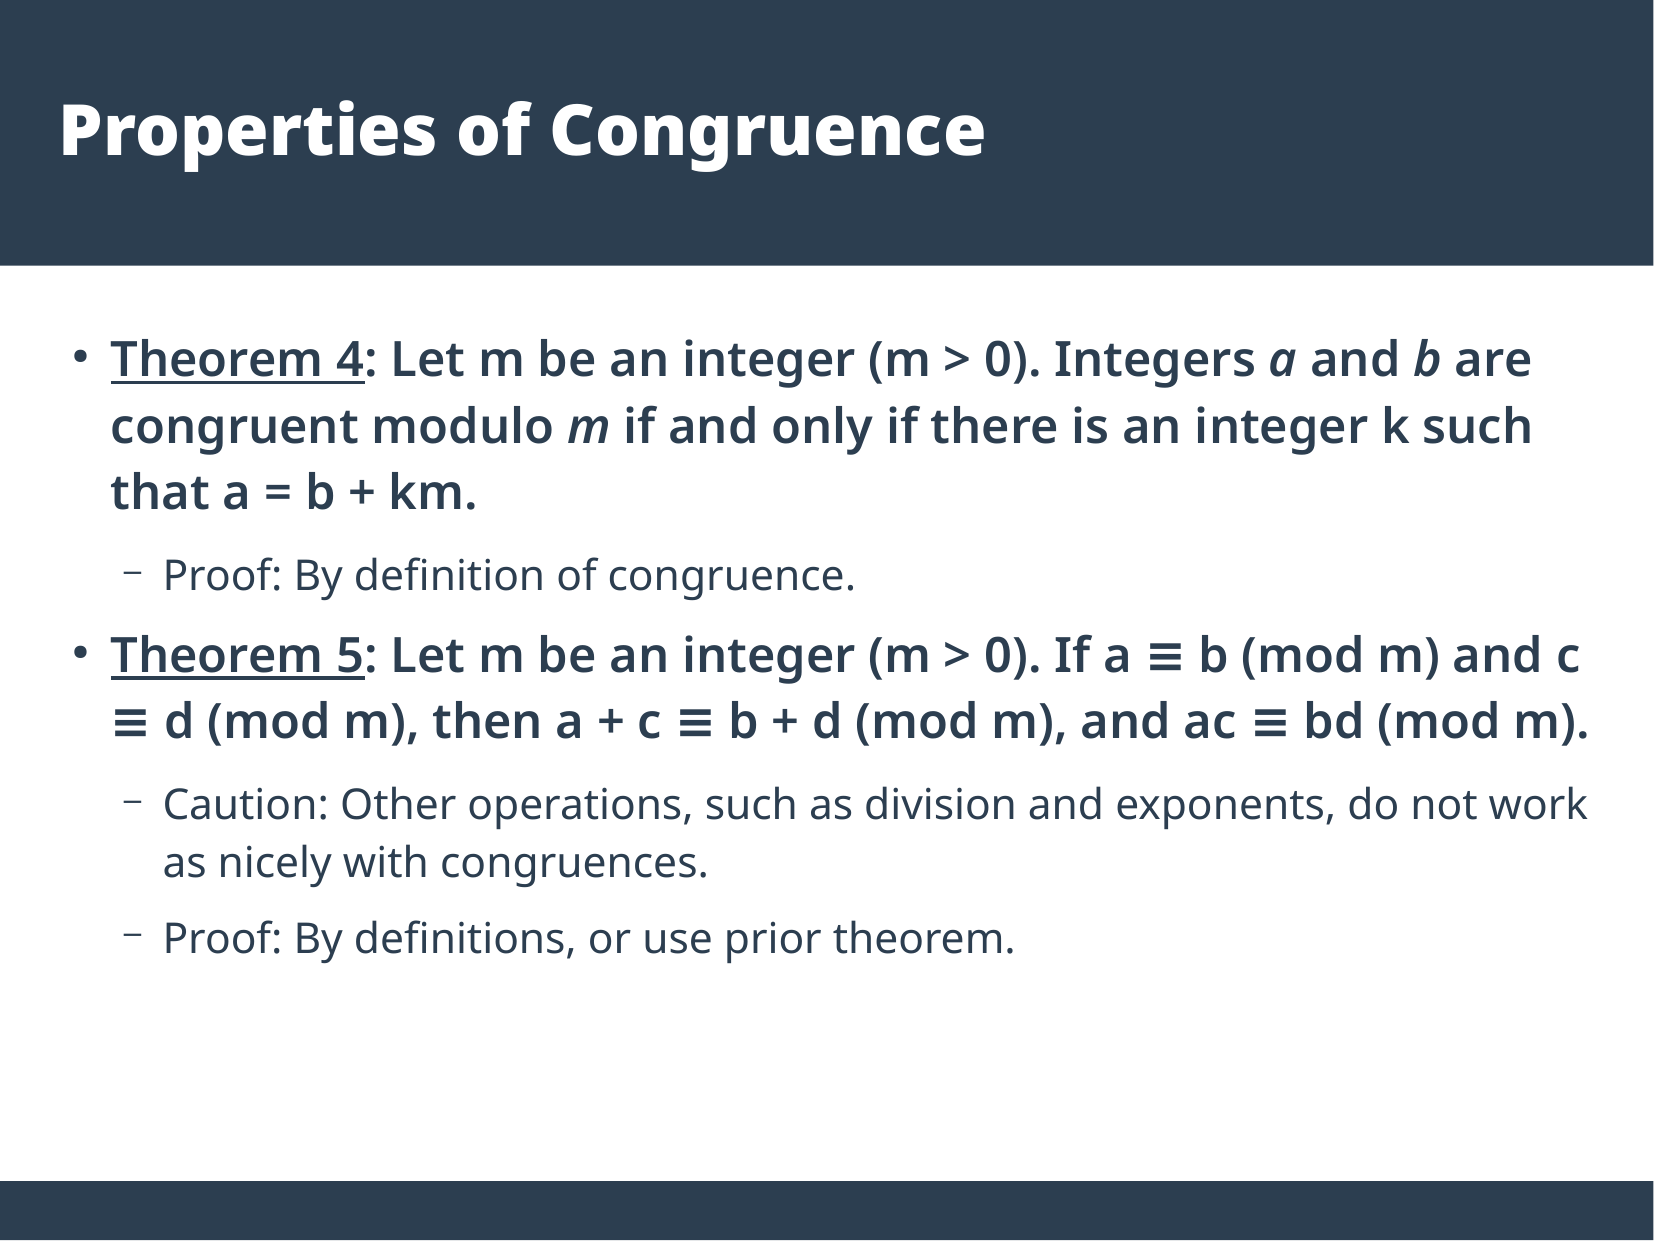

# Properties of Congruence
Theorem 4: Let m be an integer (m > 0). Integers a and b are congruent modulo m if and only if there is an integer k such that a = b + km.
Proof: By definition of congruence.
Theorem 5: Let m be an integer (m > 0). If a ≡ b (mod m) and c ≡ d (mod m), then a + c ≡ b + d (mod m), and ac ≡ bd (mod m).
Caution: Other operations, such as division and exponents, do not work as nicely with congruences.
Proof: By definitions, or use prior theorem.